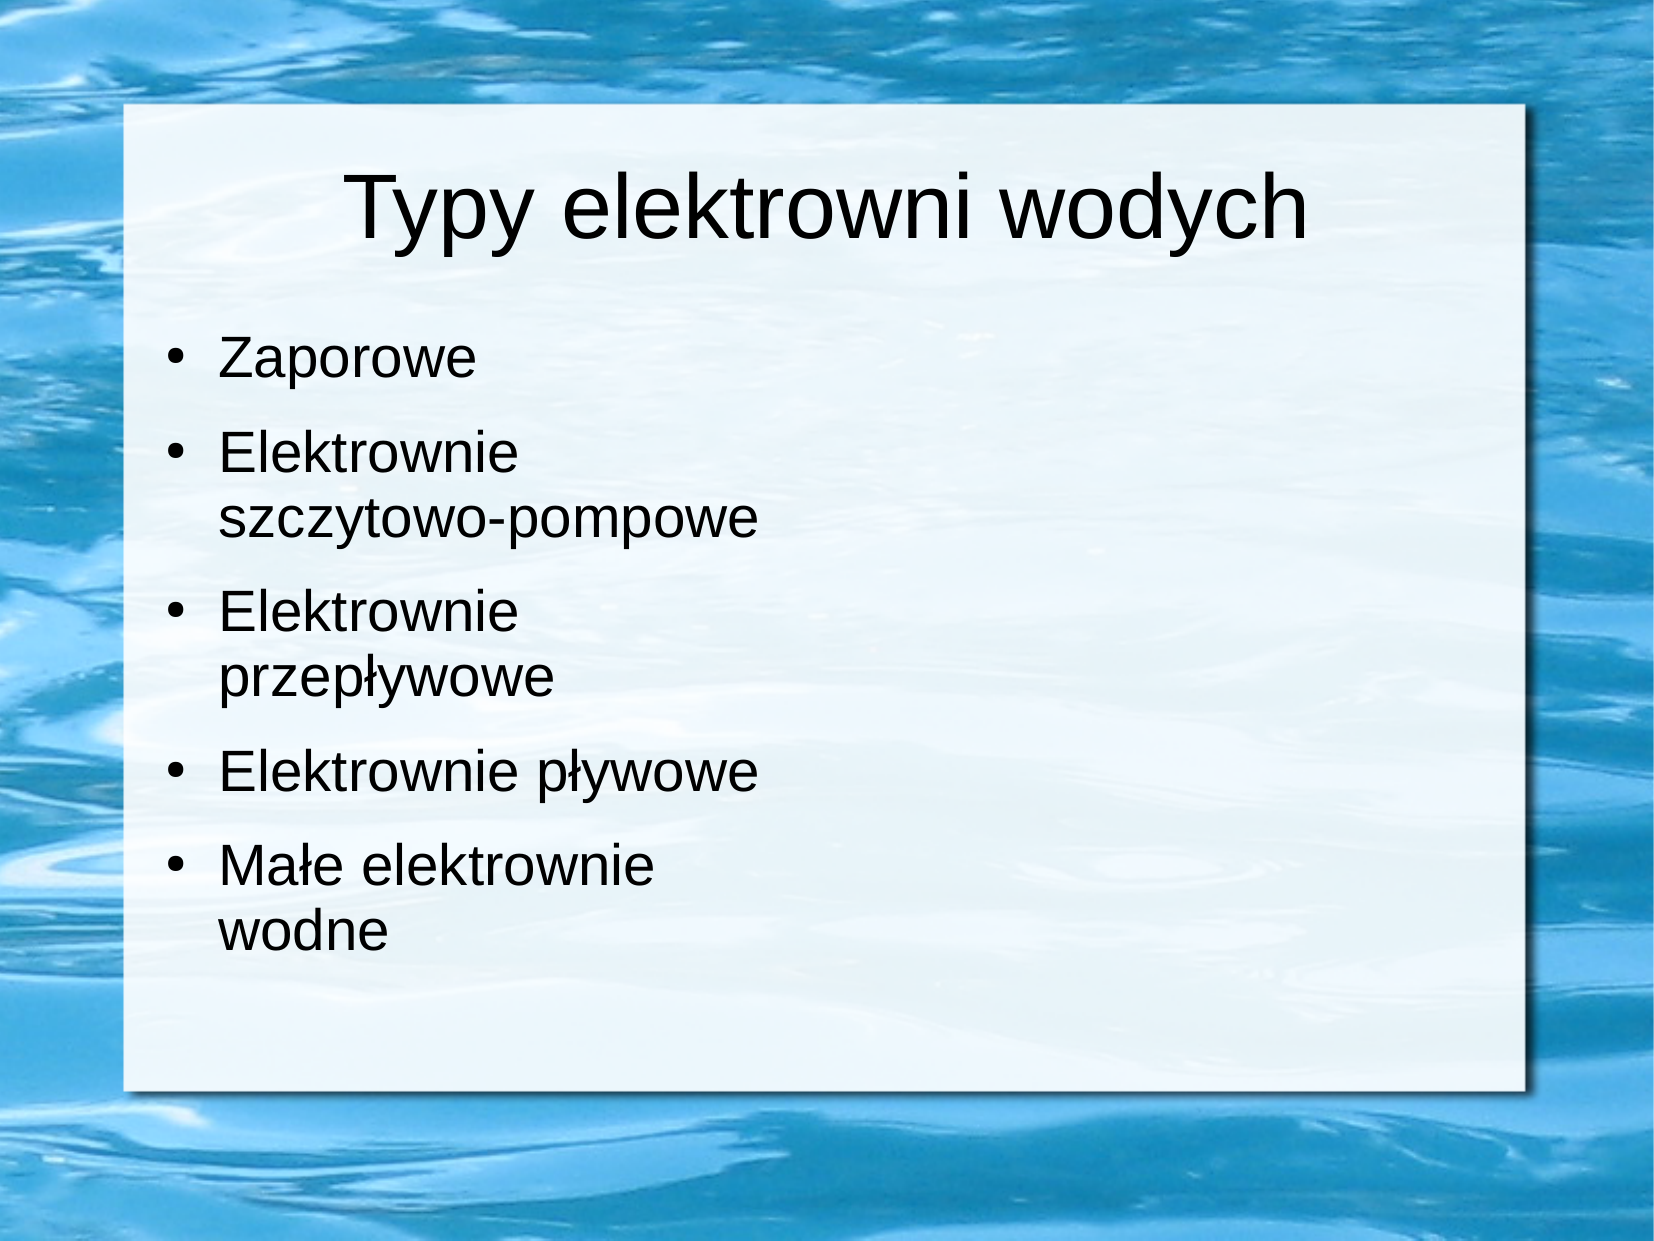

# Typy elektrowni wodych
Zaporowe
Elektrownie szczytowo-pompowe
Elektrownie przepływowe
Elektrownie pływowe
Małe elektrownie wodne